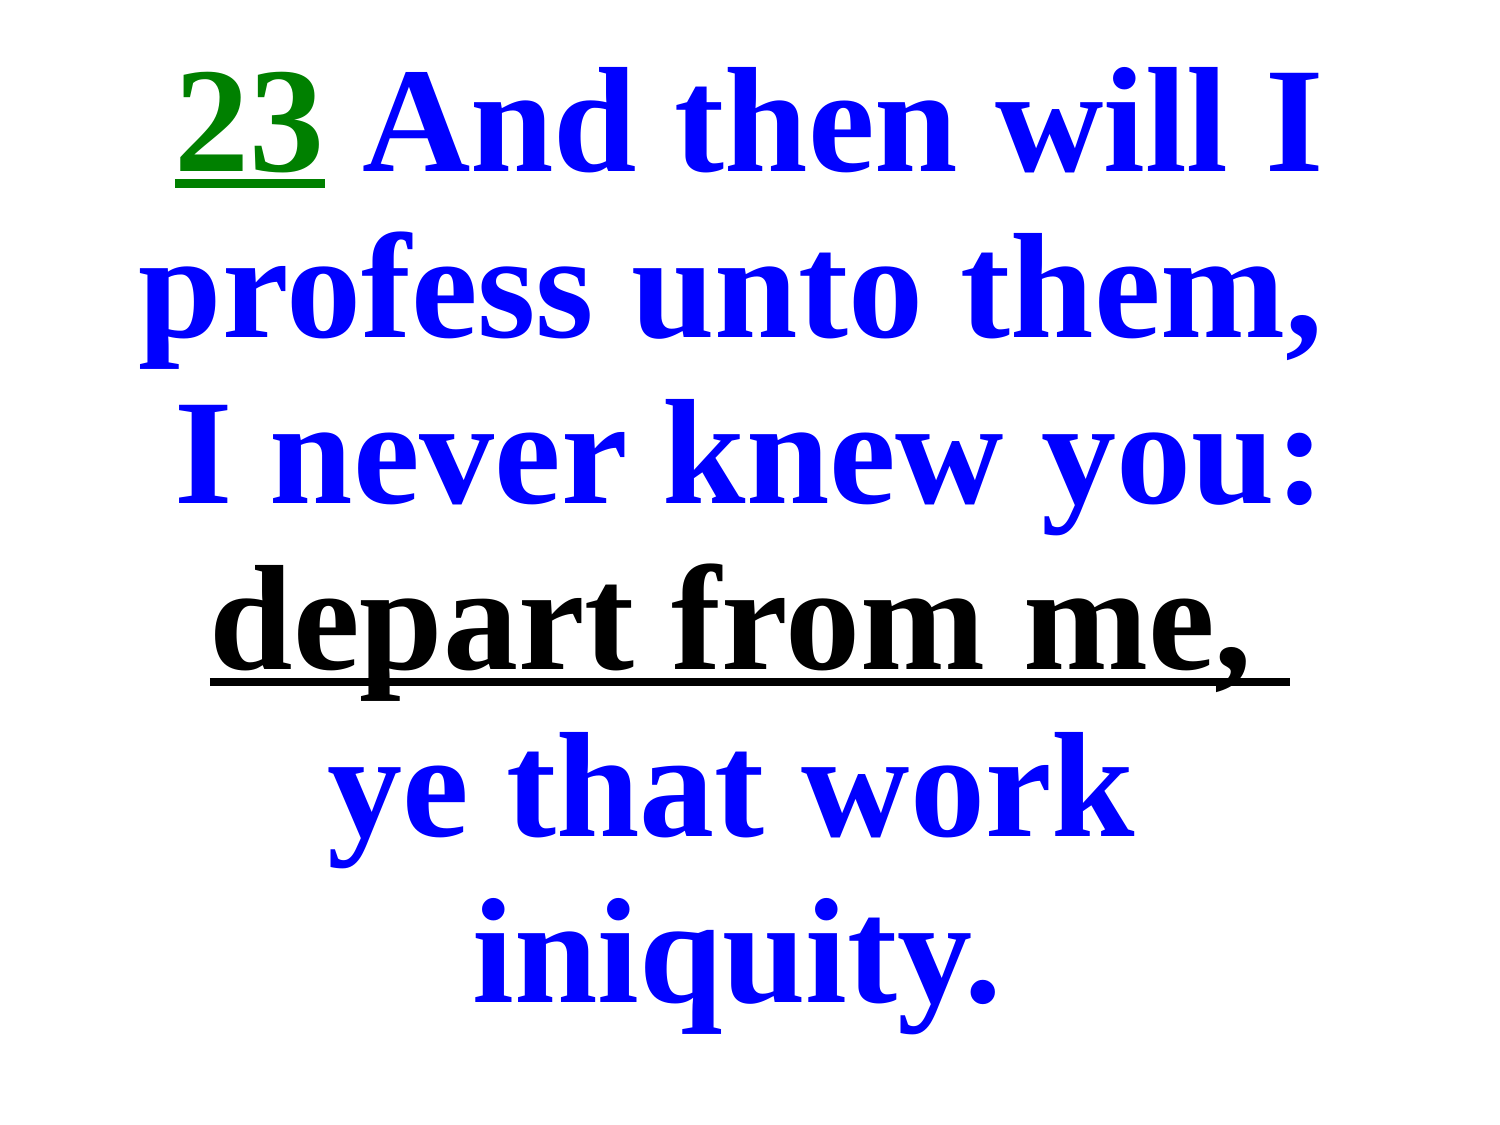

23 And then will I profess unto them,
I never knew you: depart from me,
ye that work
iniquity.